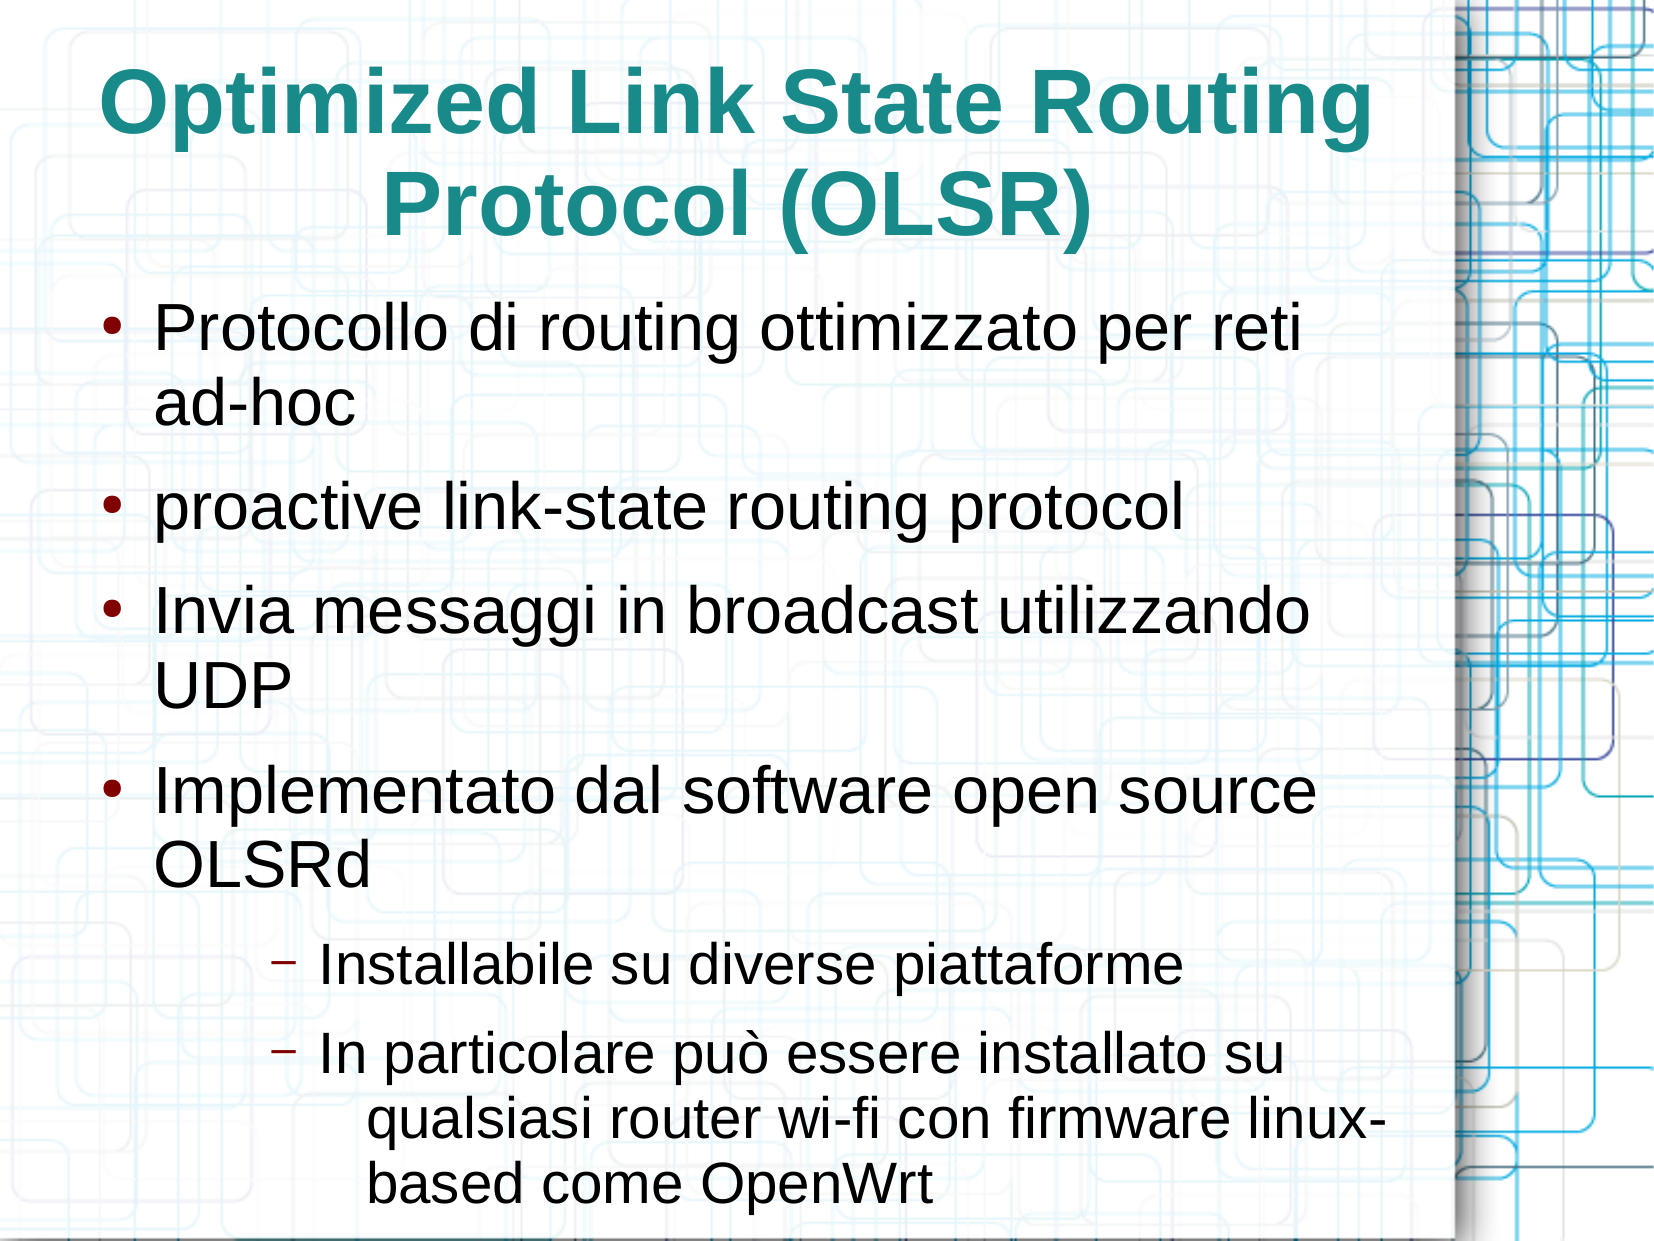

# Optimized Link State Routing Protocol (OLSR)
Protocollo di routing ottimizzato per reti ad-hoc
proactive link-state routing protocol
Invia messaggi in broadcast utilizzando UDP
Implementato dal software open source OLSRd
Installabile su diverse piattaforme
In particolare può essere installato su qualsiasi router wi-fi con firmware linux-based come OpenWrt